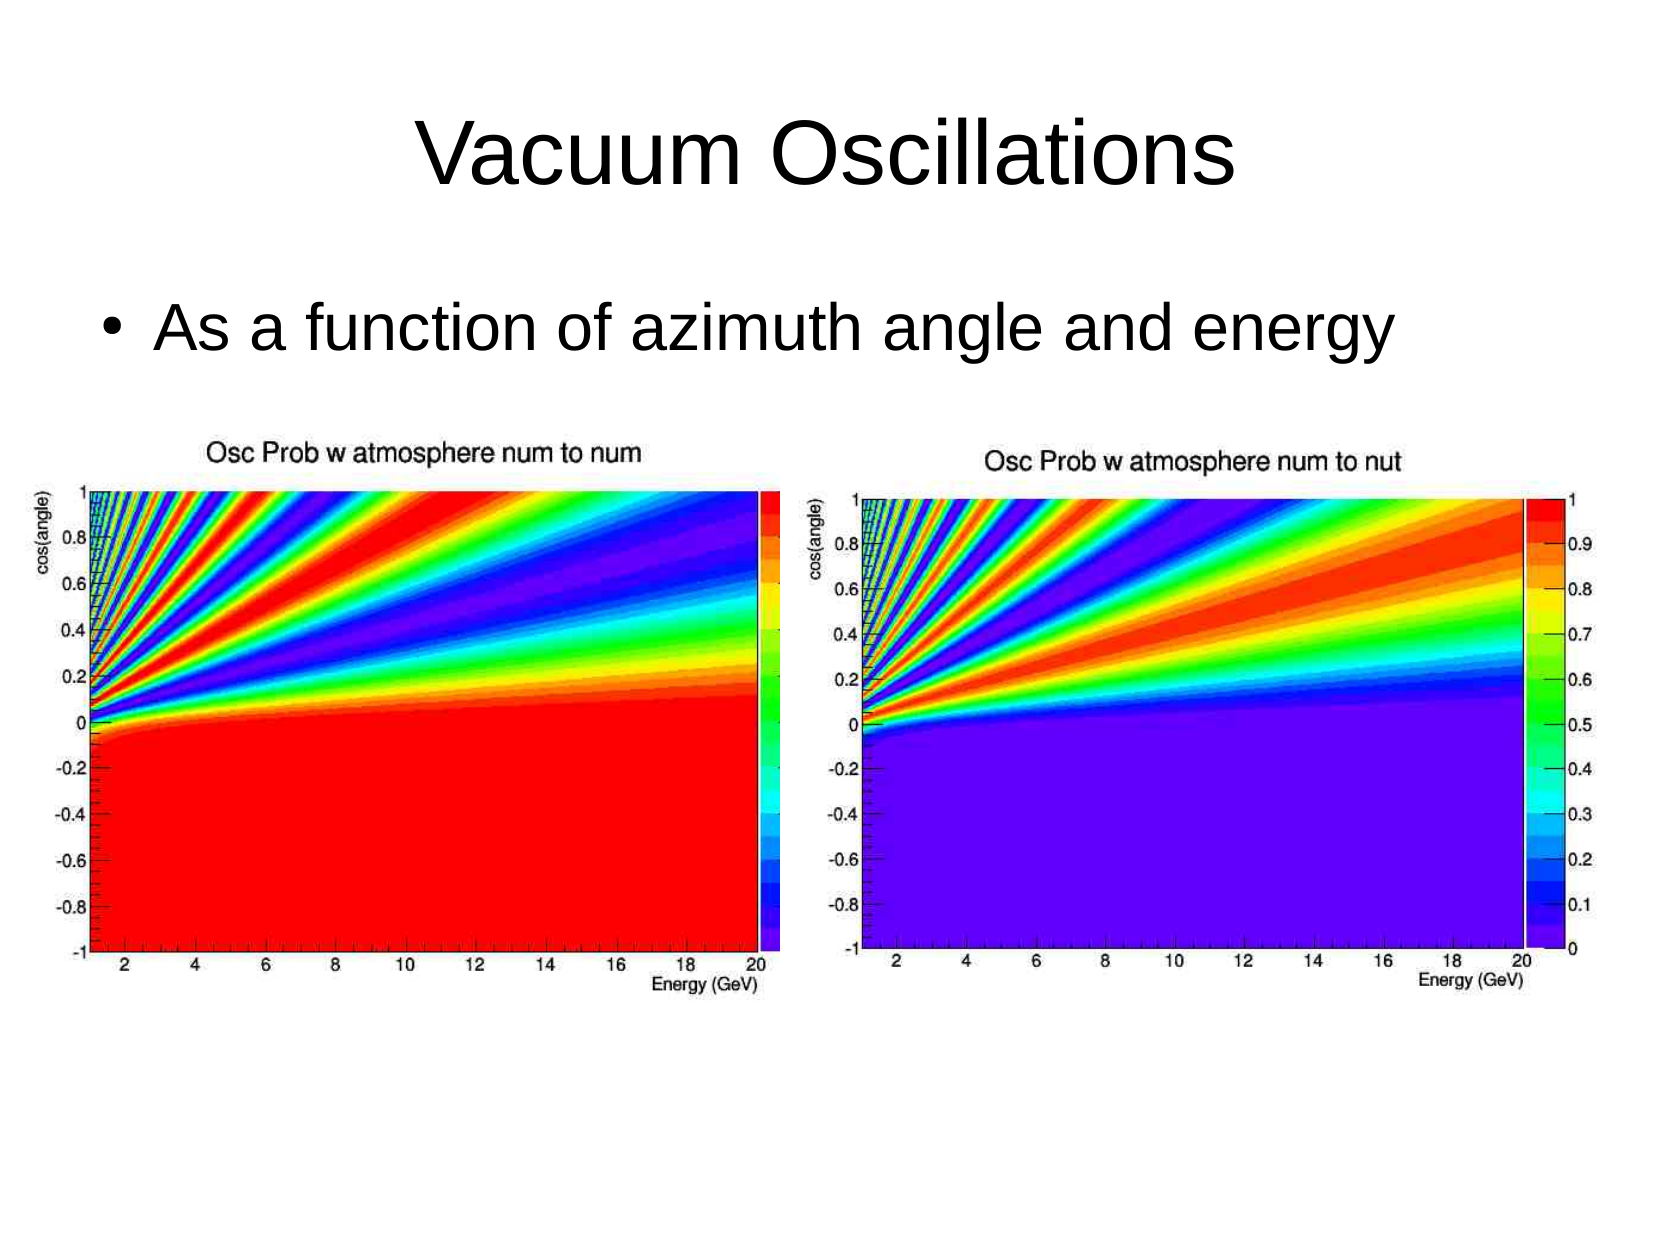

# Vacuum Oscillations
As a function of azimuth angle and energy